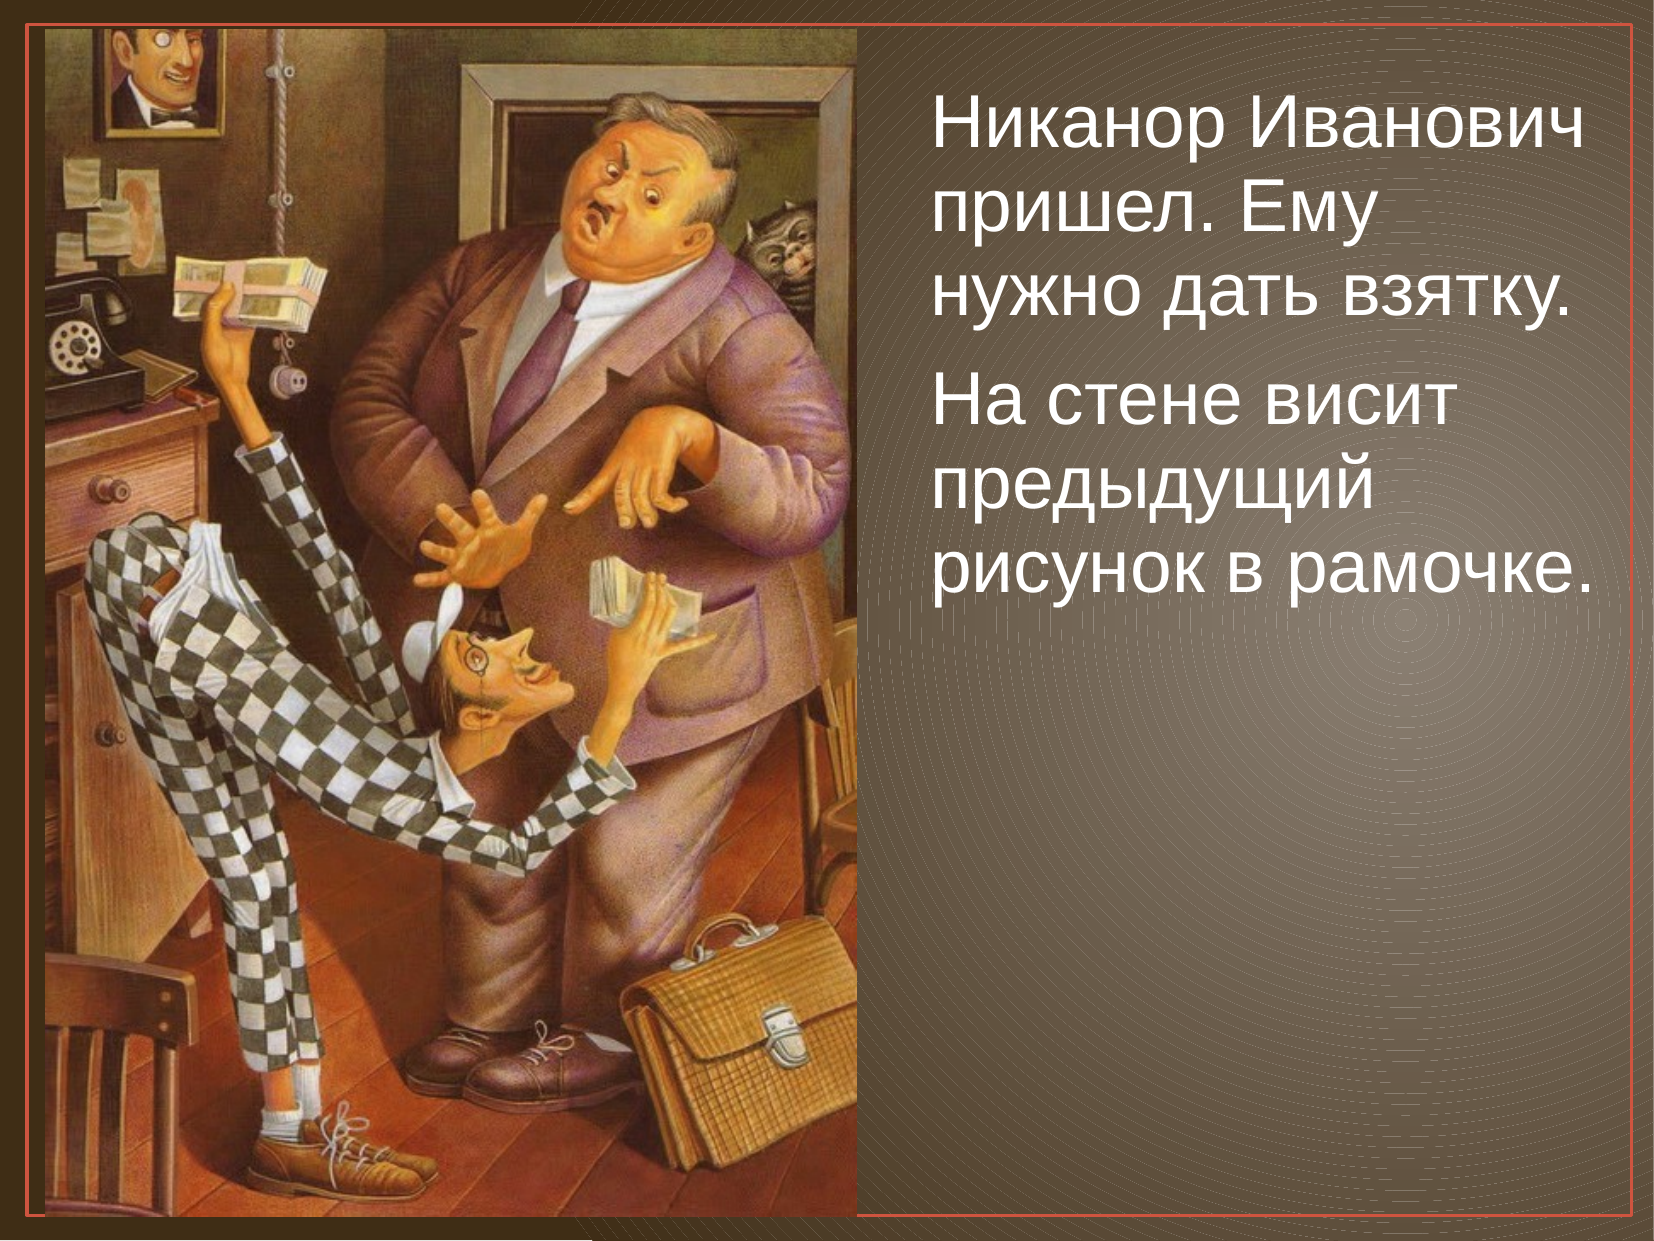

Никанор Иванович пришел. Ему нужно дать взятку.
На стене висит предыдущий рисунок в рамочке.